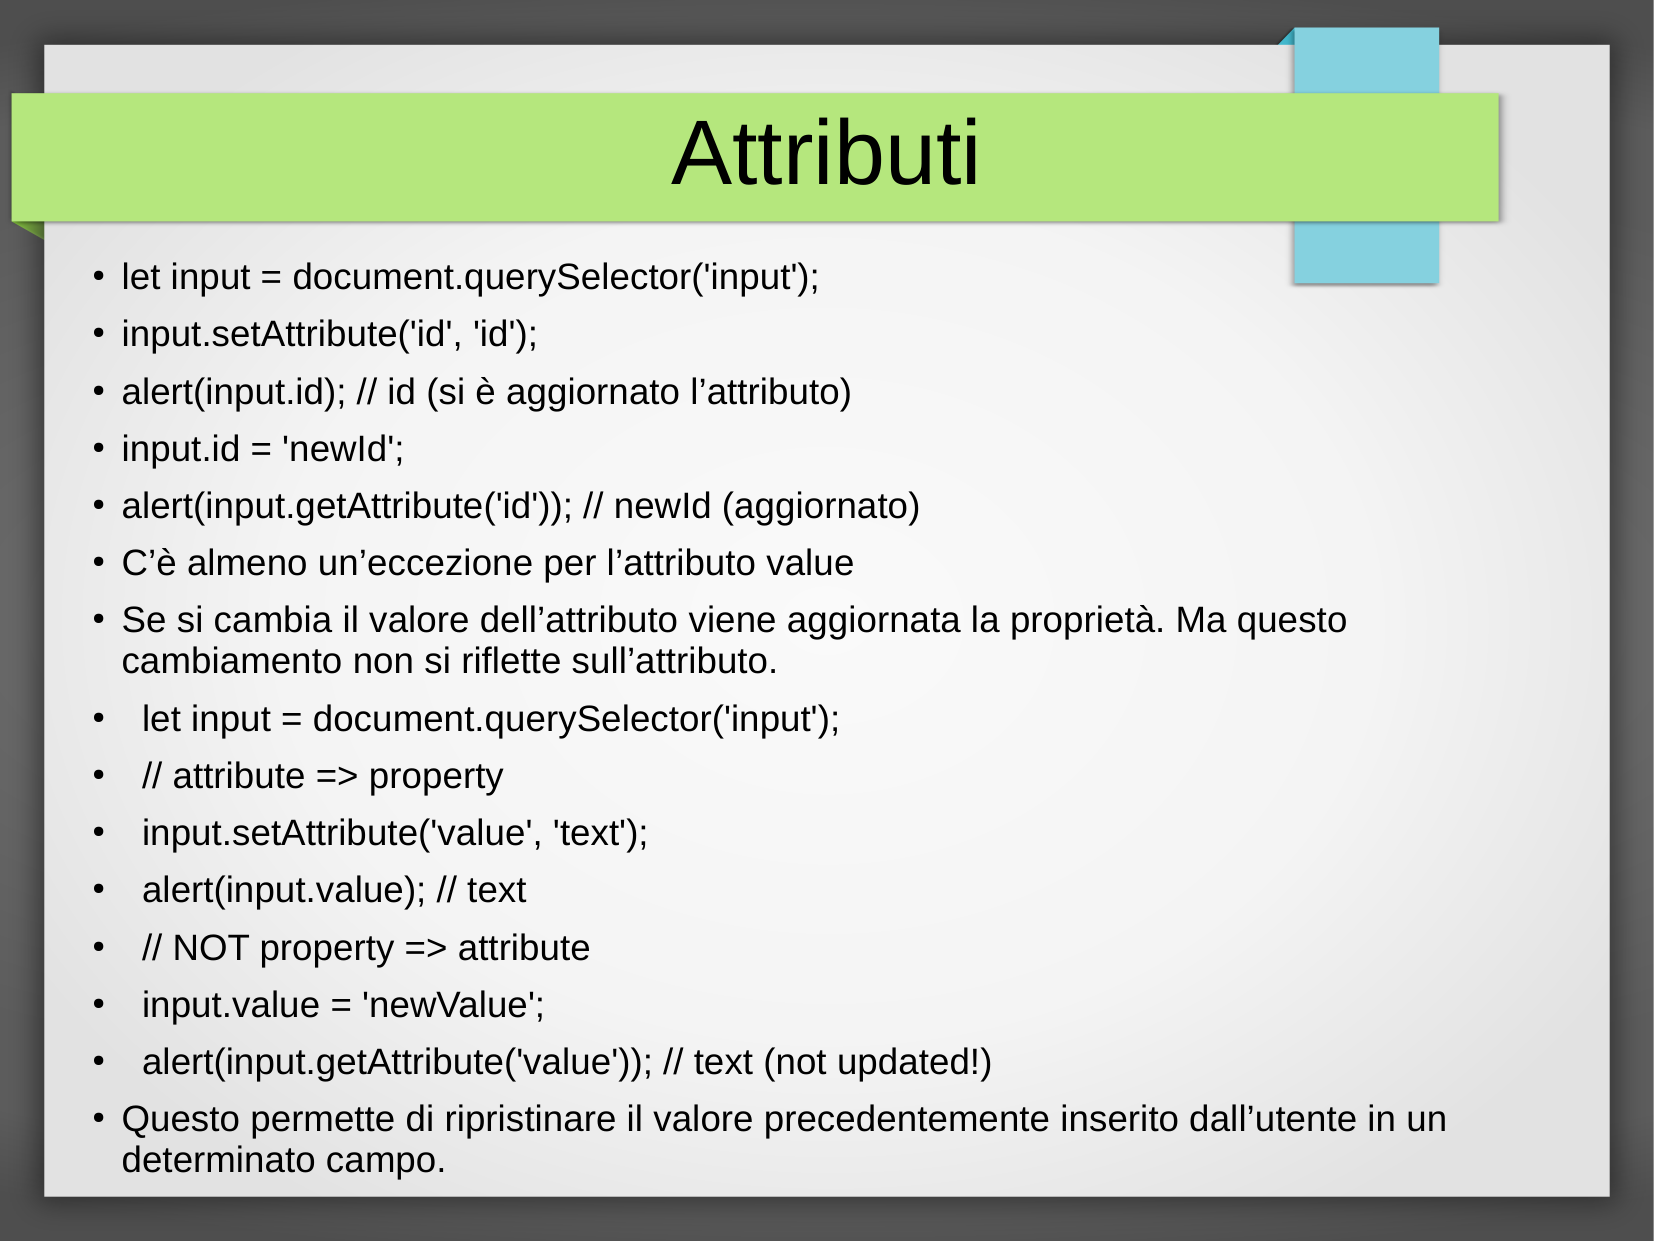

# Attributi
let input = document.querySelector('input');
input.setAttribute('id', 'id');
alert(input.id); // id (si è aggiornato l’attributo)
input.id = 'newId';
alert(input.getAttribute('id')); // newId (aggiornato)
C’è almeno un’eccezione per l’attributo value
Se si cambia il valore dell’attributo viene aggiornata la proprietà. Ma questo cambiamento non si riflette sull’attributo.
 let input = document.querySelector('input');
 // attribute => property
 input.setAttribute('value', 'text');
 alert(input.value); // text
 // NOT property => attribute
 input.value = 'newValue';
 alert(input.getAttribute('value')); // text (not updated!)
Questo permette di ripristinare il valore precedentemente inserito dall’utente in un determinato campo.